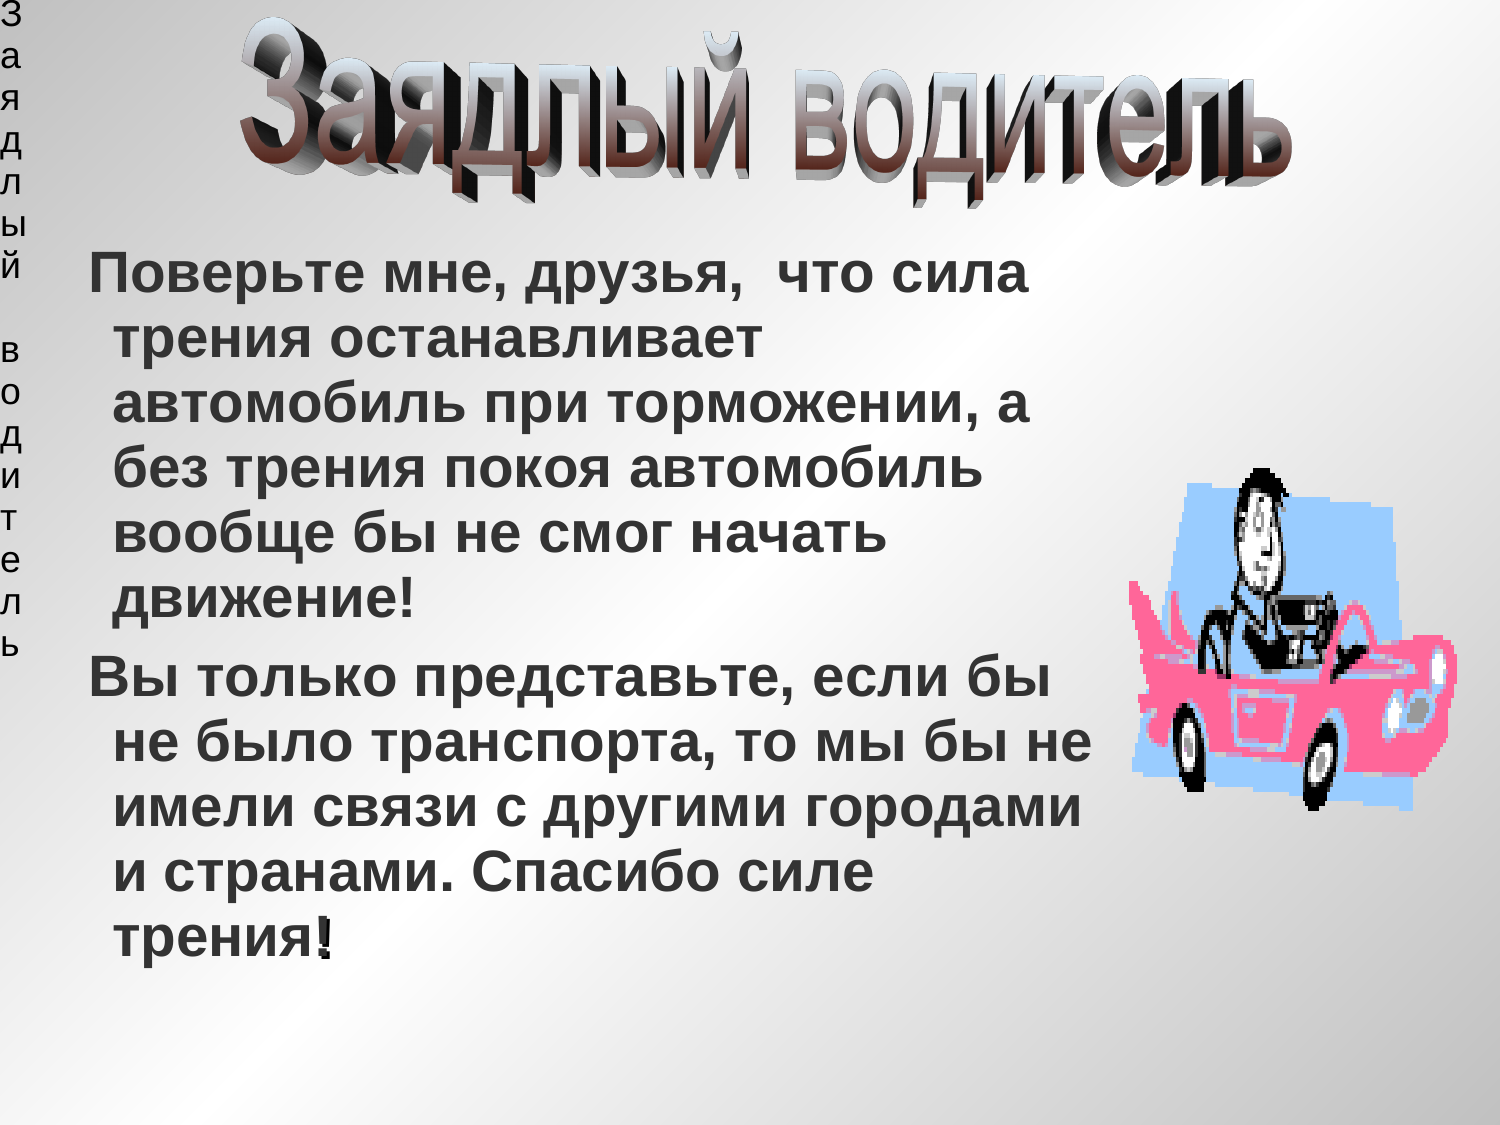

Заядлый водитель
# Поверьте мне, друзья, что сила трения останавливает автомобиль при торможении, а без трения покоя автомобиль вообще бы не смог начать движение!
 Вы только представьте, если бы не было транспорта, то мы бы не имели связи с другими городами и странами. Спасибо силе трения!